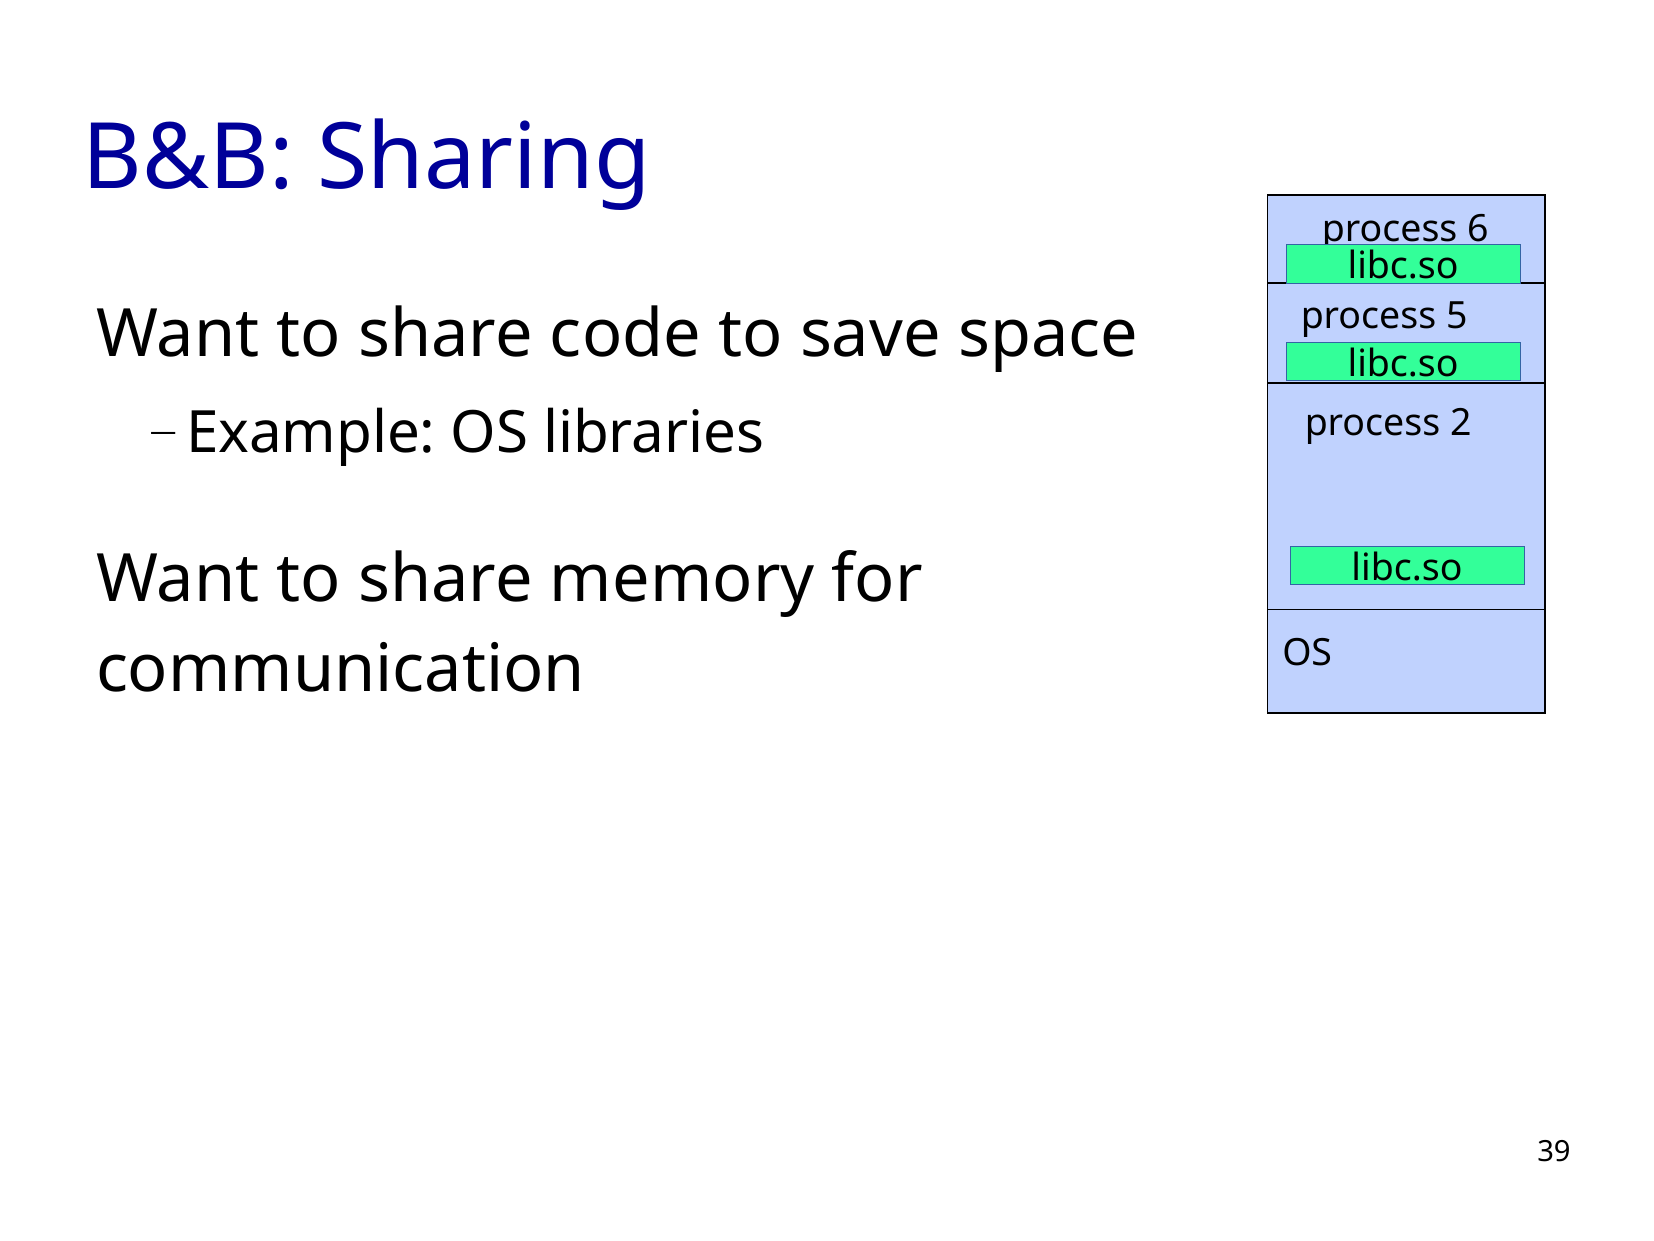

# B&B: Sharing
process 6
process 5
process 2
OS
libc.so
Want to share code to save space
Example: OS libraries
Want to share memory for communication
libc.so
libc.so
39